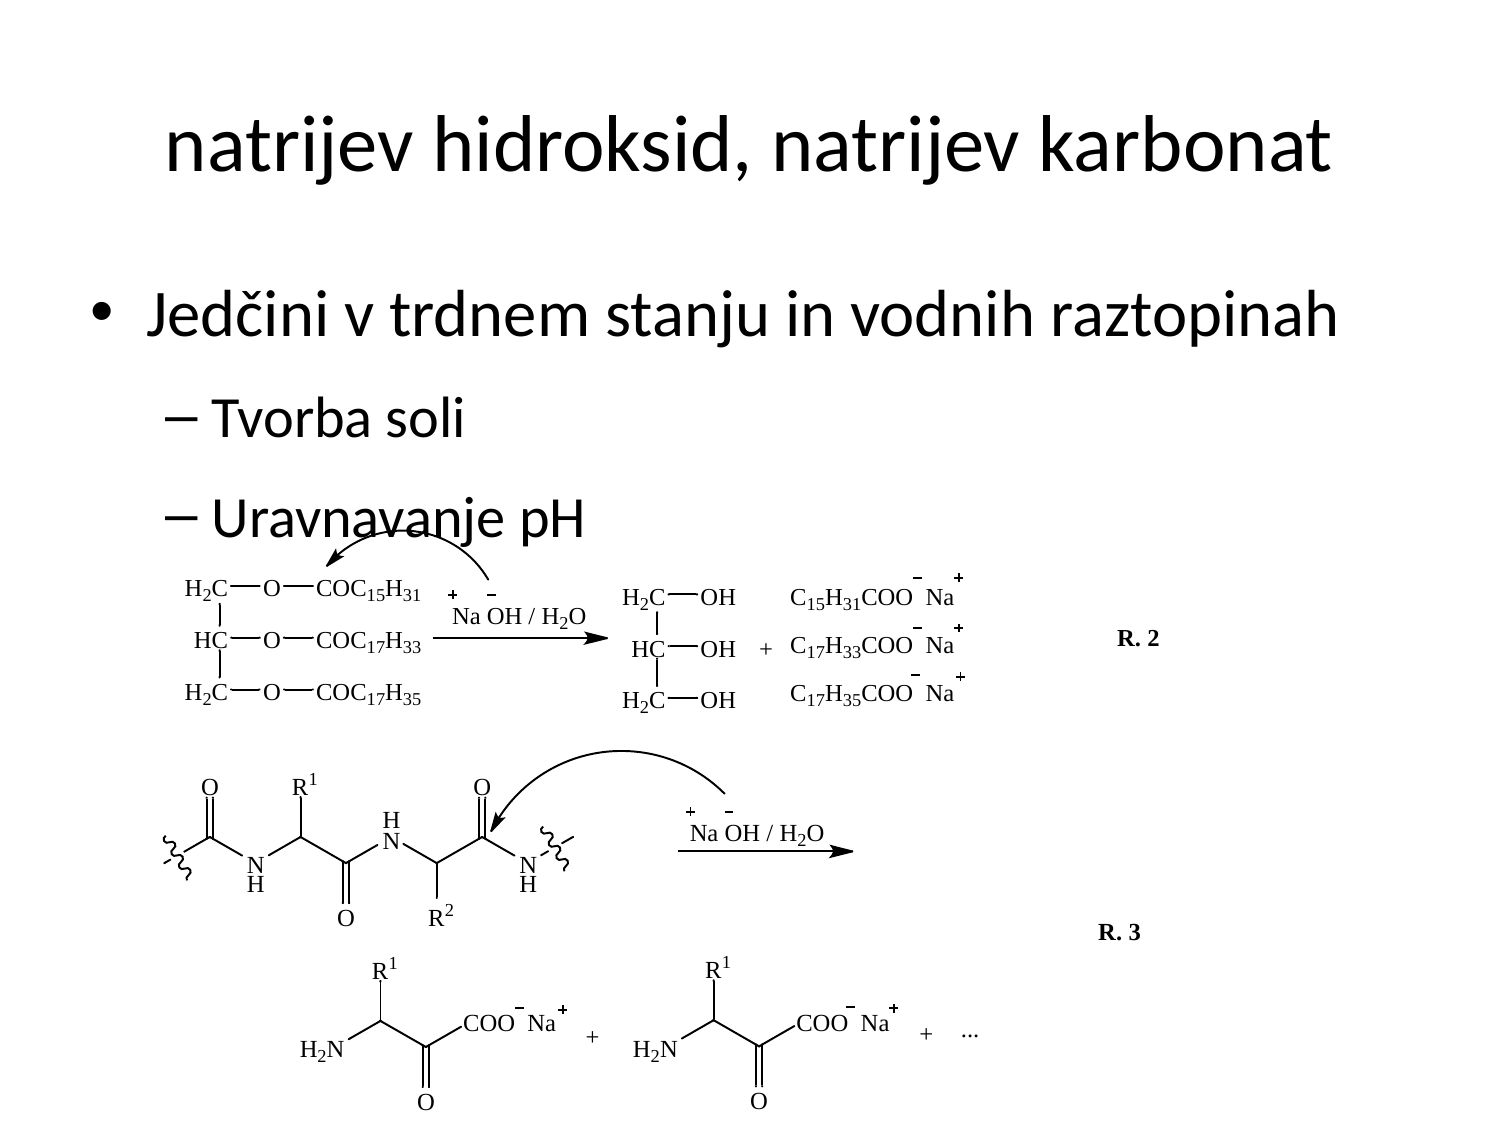

# natrijev hidroksid, natrijev karbonat
Jedčini v trdnem stanju in vodnih raztopinah
Tvorba soli
Uravnavanje pH